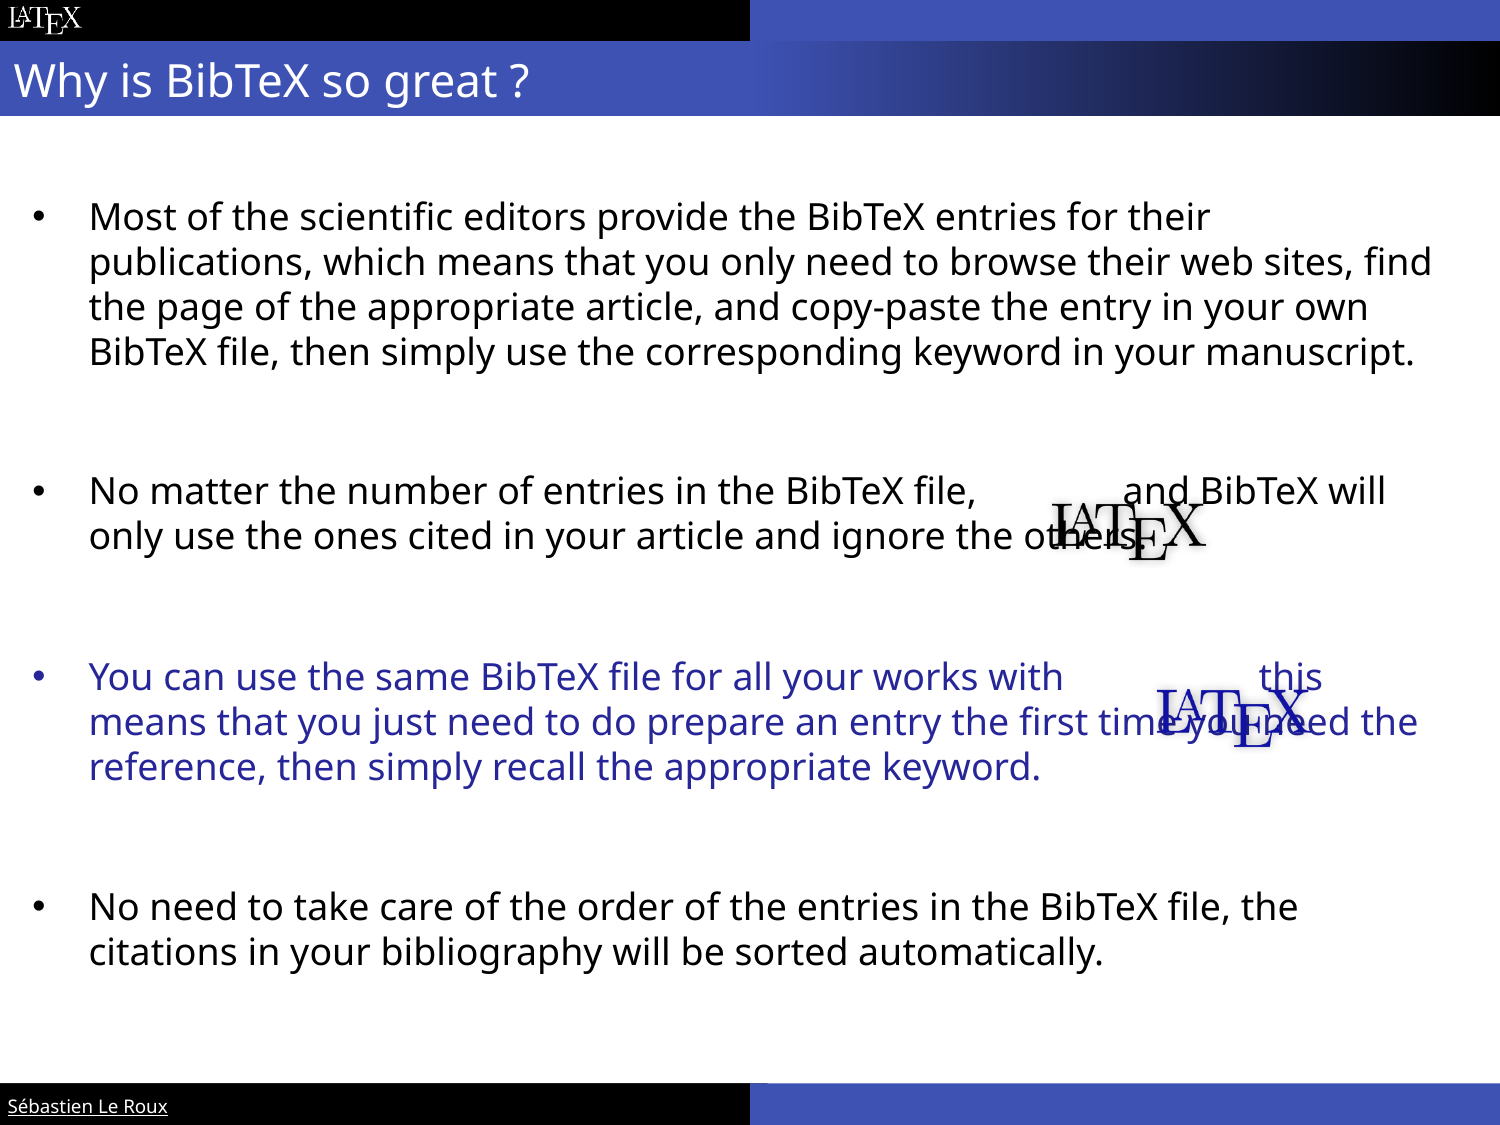

# Why is BibTeX so great ?
Most of the scientific editors provide the BibTeX entries for their publications, which means that you only need to browse their web sites, find the page of the appropriate article, and copy-paste the entry in your own BibTeX file, then simply use the corresponding keyword in your manuscript.
No matter the number of entries in the BibTeX file, and BibTeX will only use the ones cited in your article and ignore the others.
You can use the same BibTeX file for all your works with this means that you just need to do prepare an entry the first time you need the reference, then simply recall the appropriate keyword.
No need to take care of the order of the entries in the BibTeX file, the citations in your bibliography will be sorted automatically.